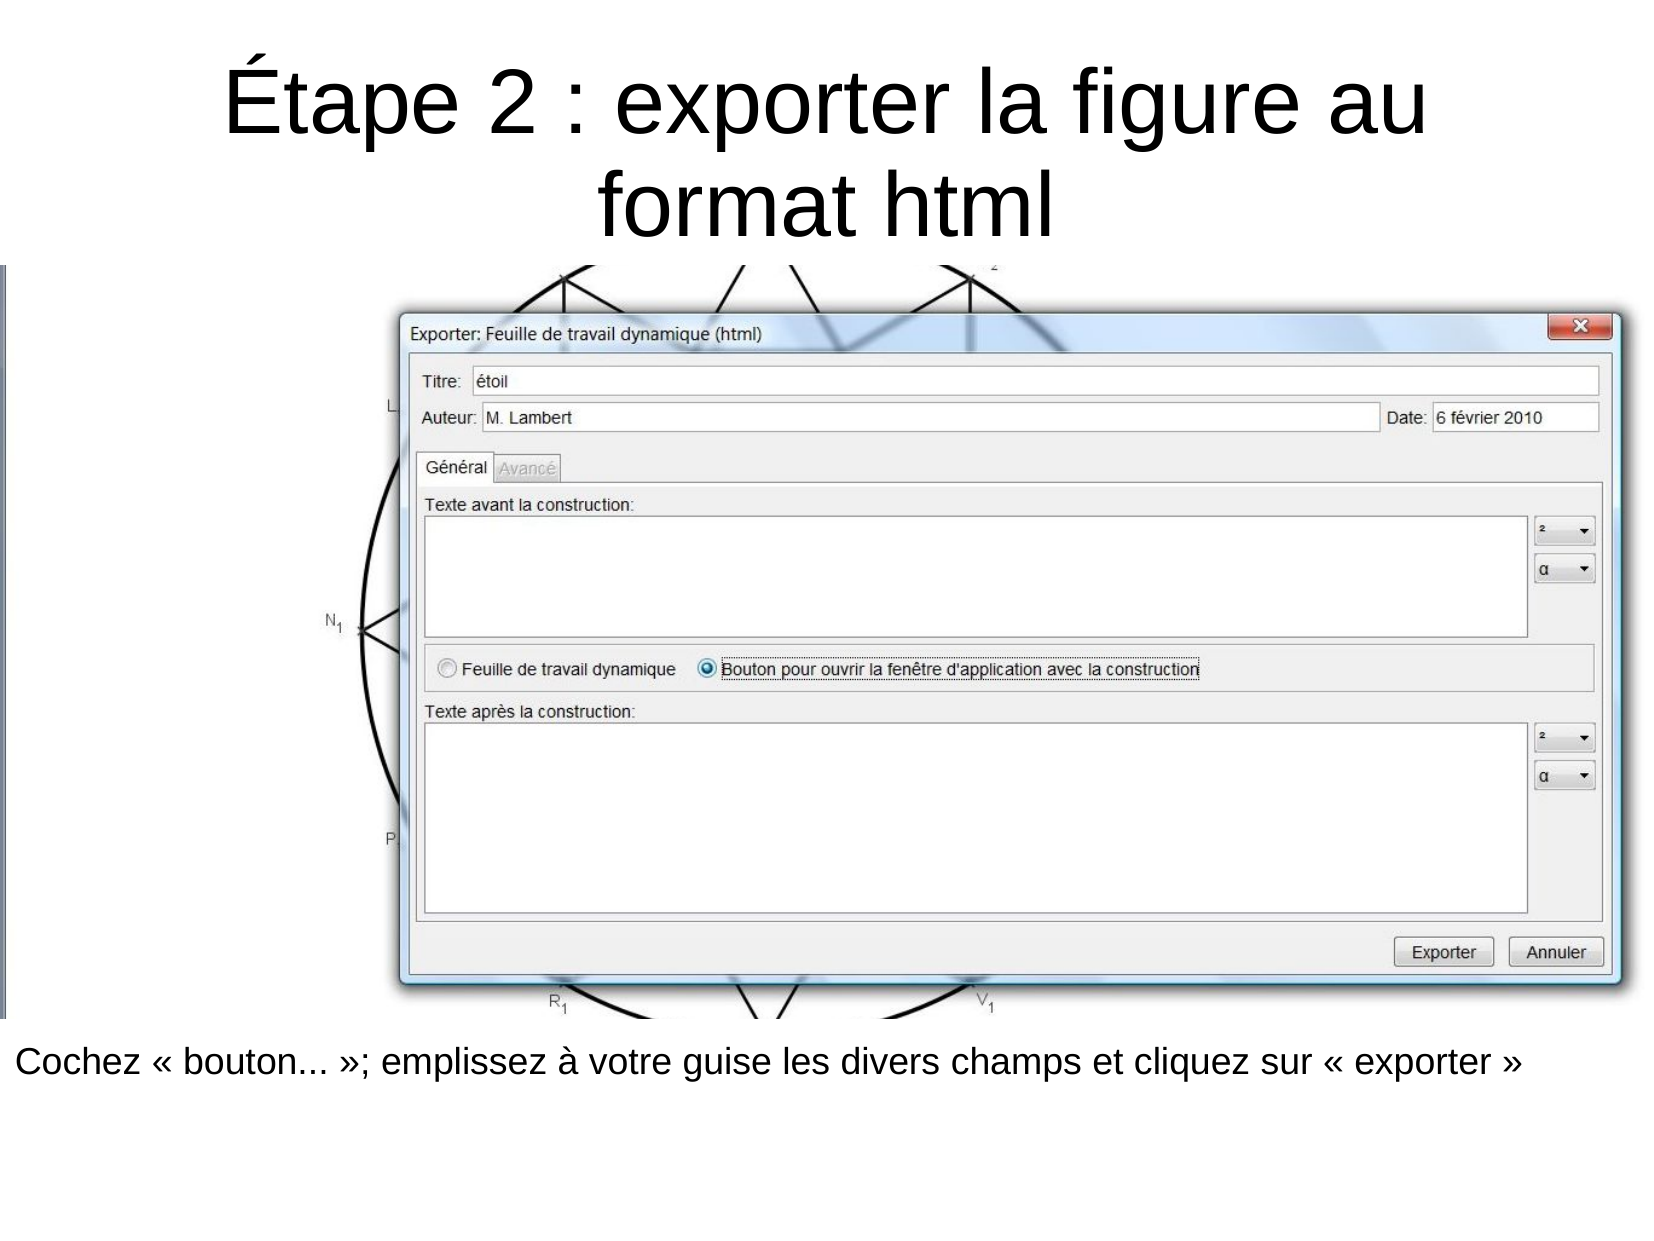

# Étape 2 : exporter la figure au format html
Cochez « bouton... »; emplissez à votre guise les divers champs et cliquez sur « exporter »